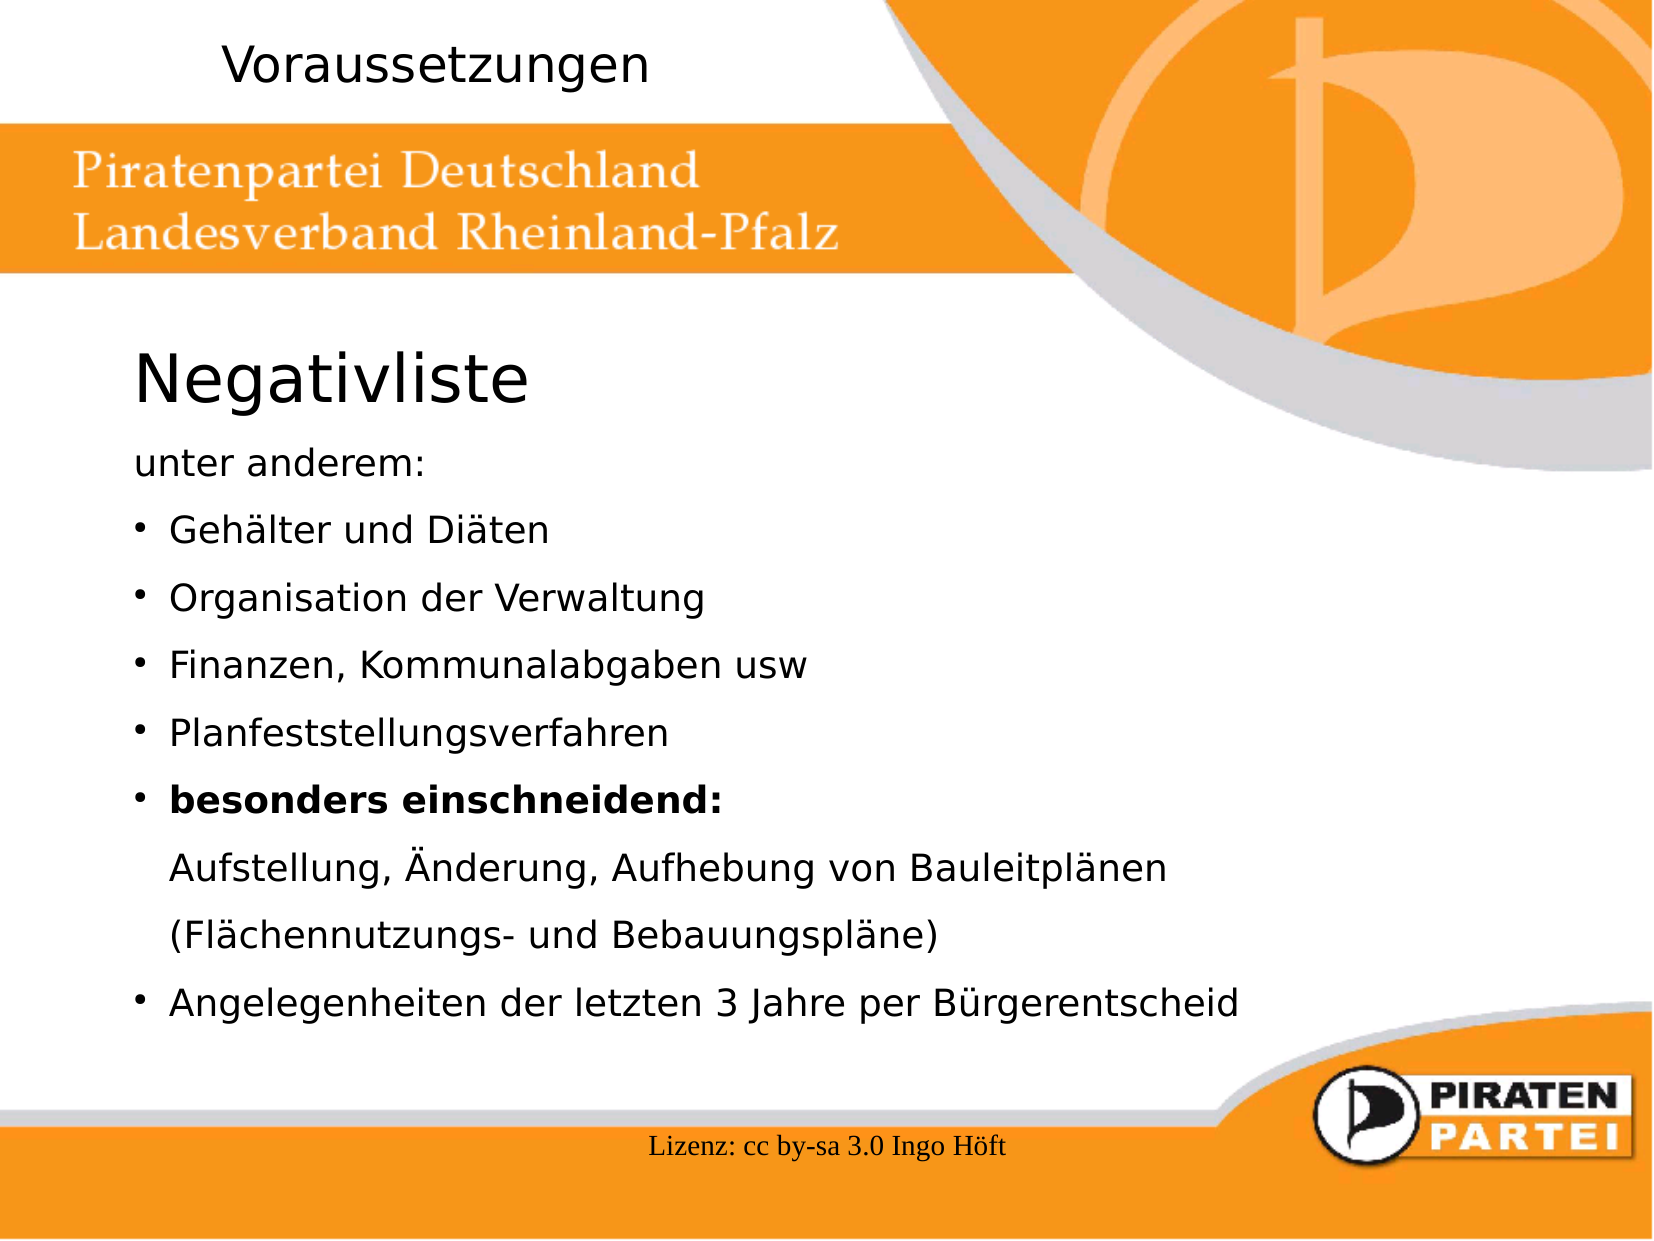

# Voraussetzungen
Negativliste
unter anderem:
Gehälter und Diäten
Organisation der Verwaltung
Finanzen, Kommunalabgaben usw
Planfeststellungsverfahren
besonders einschneidend:
Aufstellung, Änderung, Aufhebung von Bauleitplänen (Flächennutzungs- und Bebauungspläne)
Angelegenheiten der letzten 3 Jahre per Bürgerentscheid
Lizenz: cc by-sa 3.0 Ingo Höft